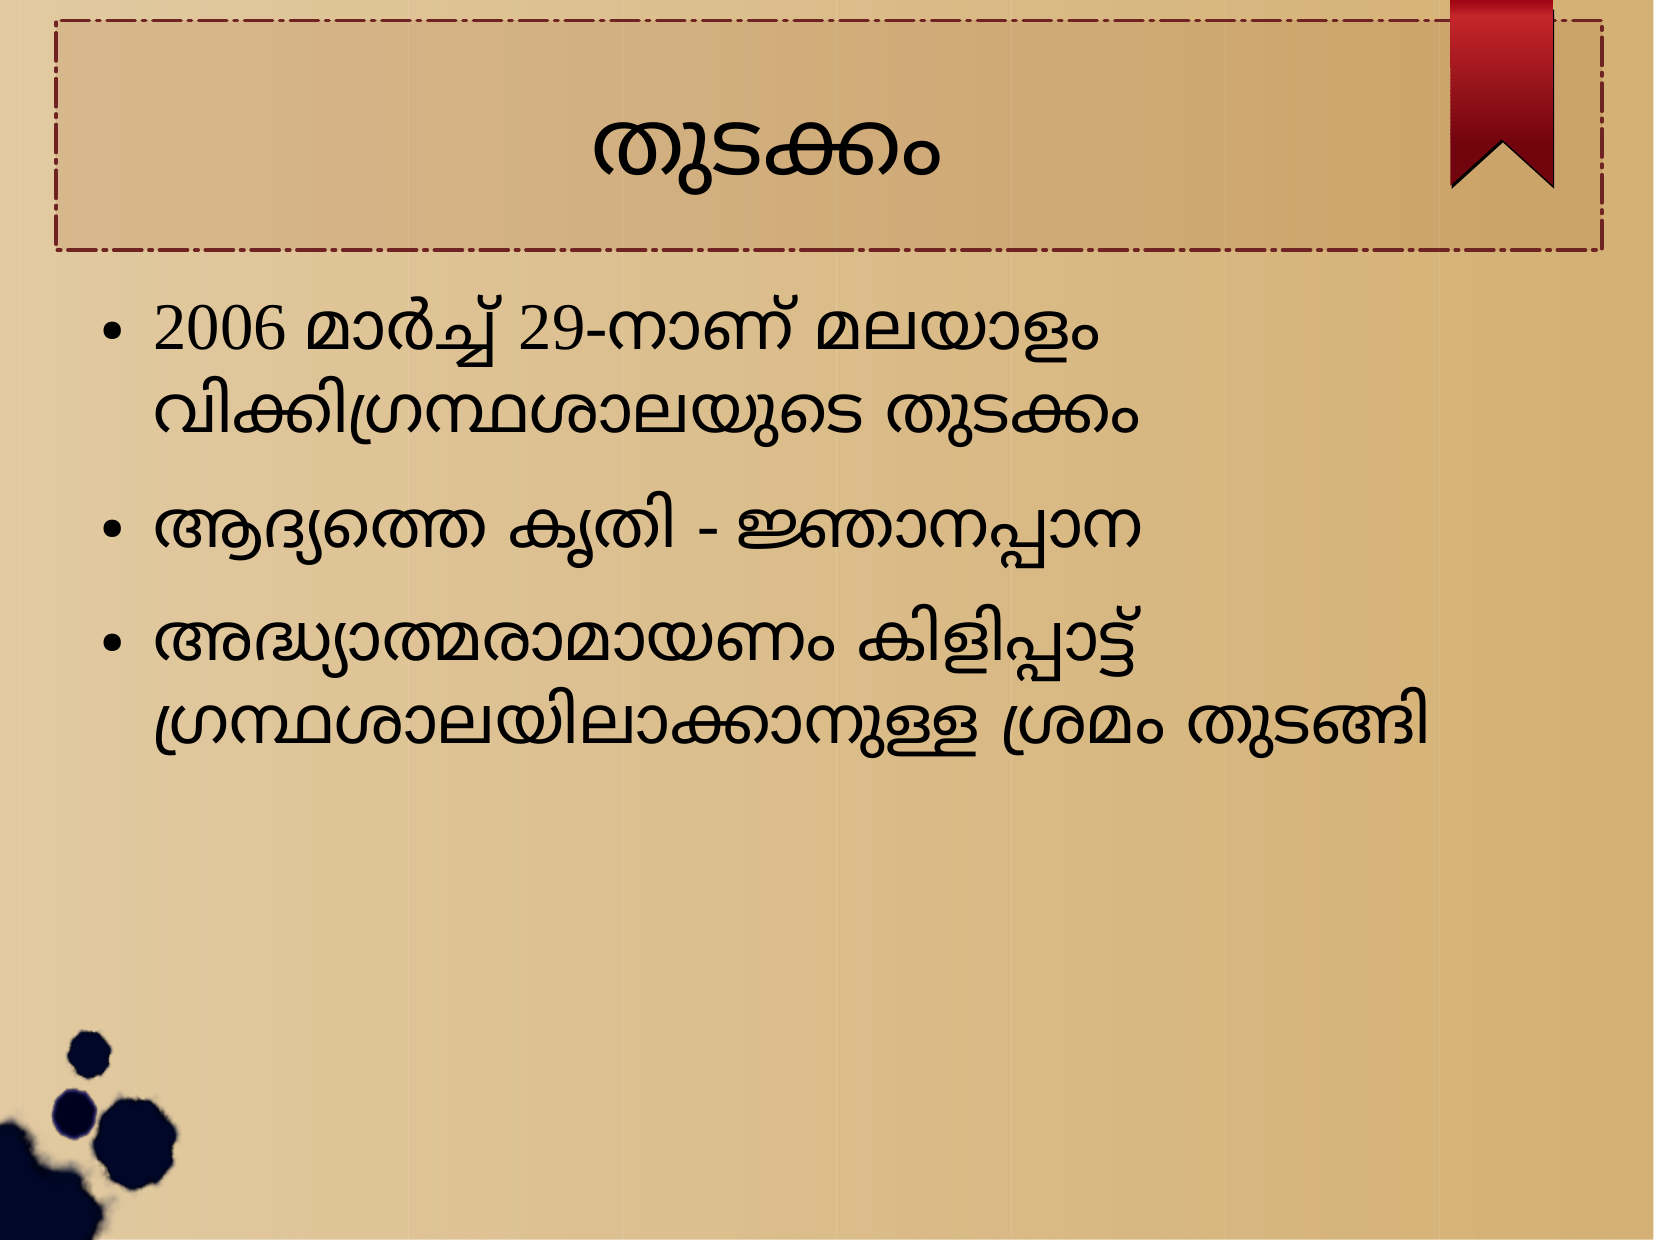

# തുടക്കം
2006 മാർച്ച് 29-നാണ് മലയാളം വിക്കിഗ്രന്ഥശാലയുടെ തുടക്കം
ആദ്യത്തെ കൃതി - ജ്ഞാനപ്പാന
അദ്ധ്യാത്മരാമായണം കിളിപ്പാട്ട് ഗ്രന്ഥശാലയിലാക്കാനുള്ള ശ്രമം തുടങ്ങി